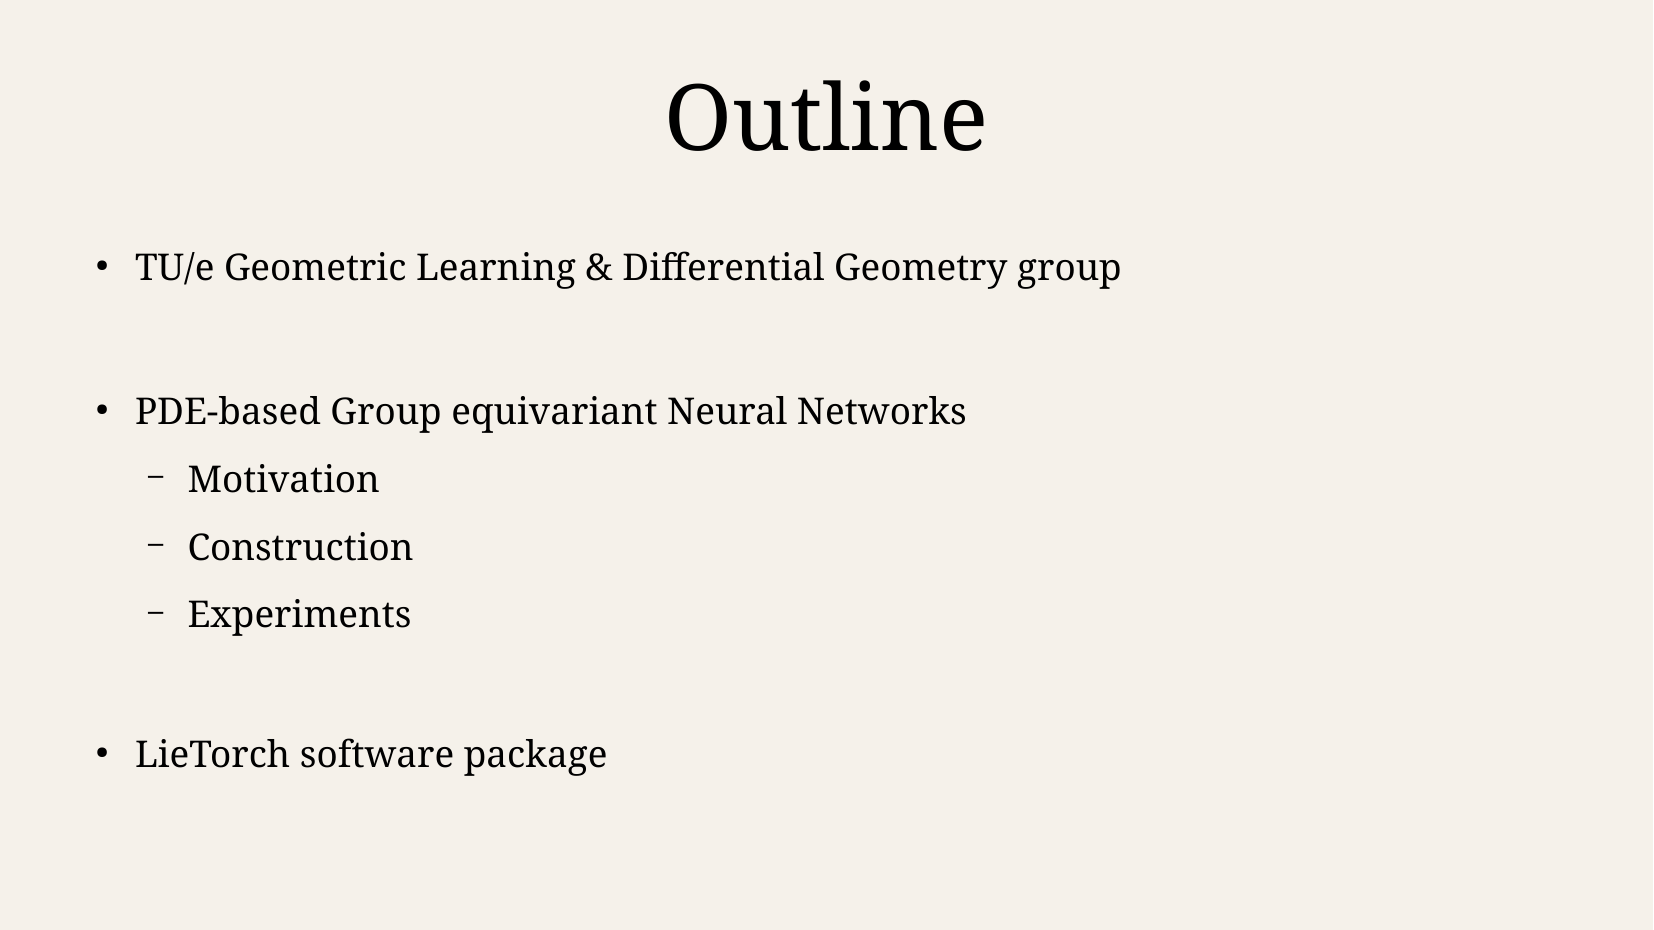

# Outline
TU/e Geometric Learning & Differential Geometry group
PDE-based Group equivariant Neural Networks
Motivation
Construction
Experiments
LieTorch software package